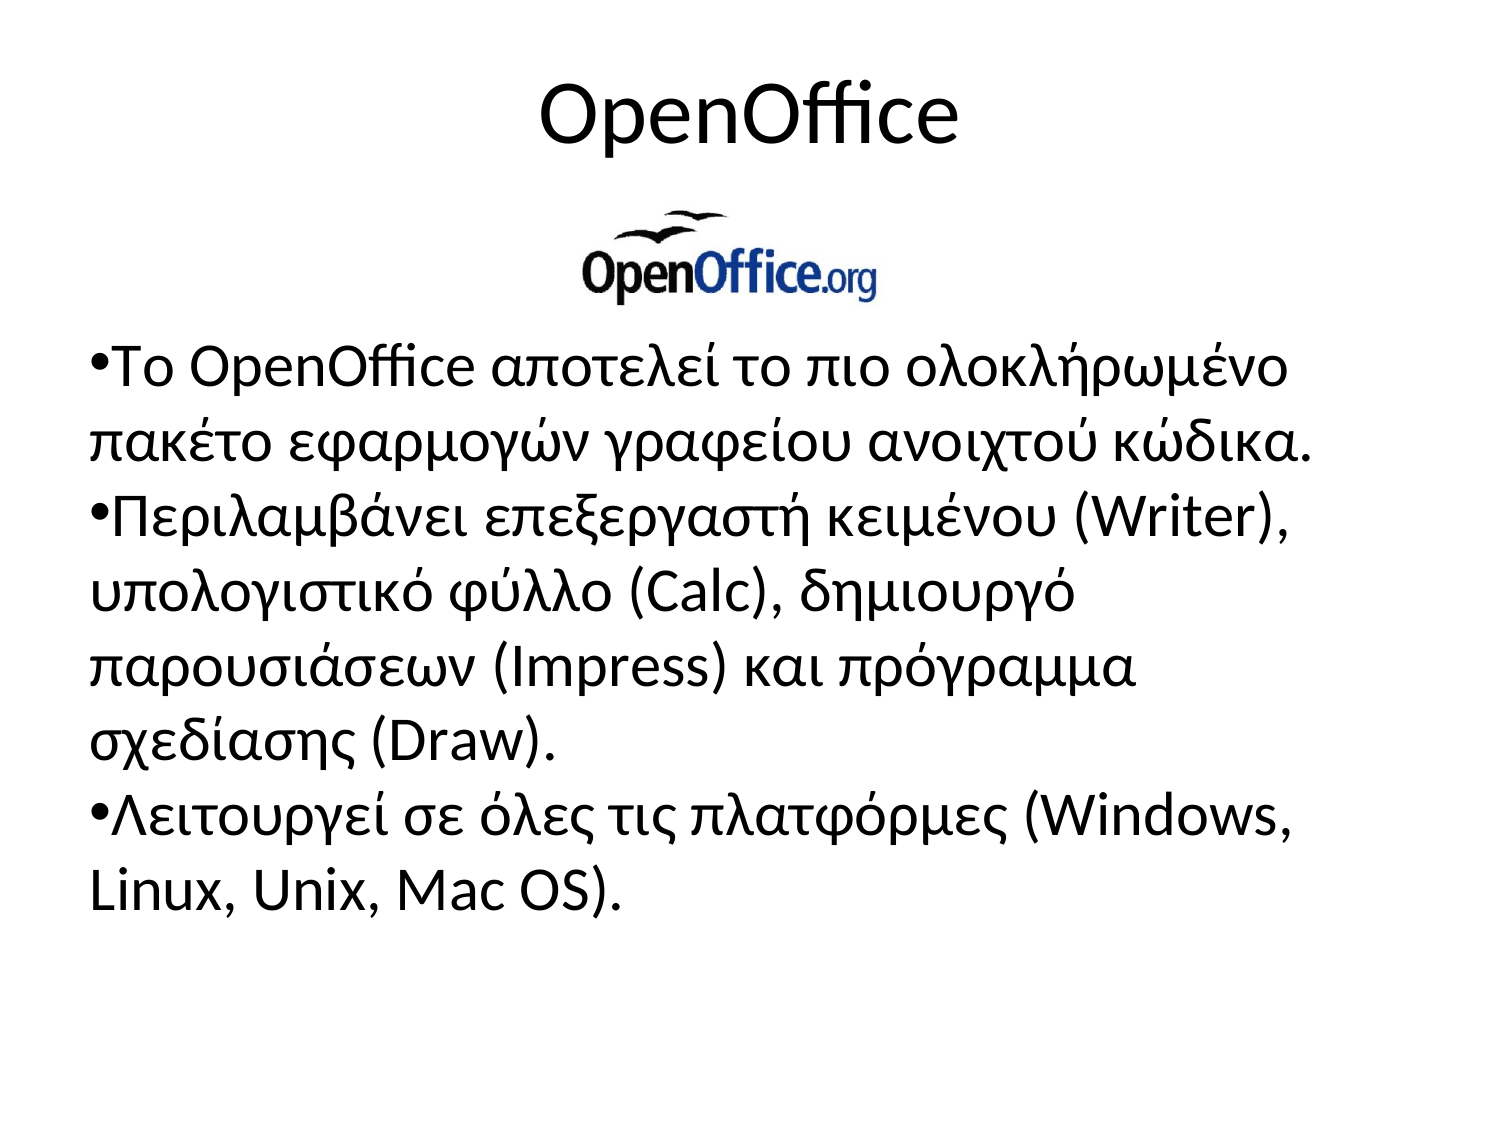

17/5/2013
Θεματα ΚτΠ/Γ
OpenOffice
Το OpenOffice αποτελεί το πιο ολοκλήρωμένο πακέτο εφαρμογών γραφείου ανοιχτού κώδικα.
Περιλαμβάνει επεξεργαστή κειμένου (Writer), υπολογιστικό φύλλο (Calc), δημιουργό παρουσιάσεων (Ιmpress) και πρόγραμμα σχεδίασης (Draw).
Λειτουργεί σε όλες τις πλατφόρμες (Windows, Linux, Unix, Mac OS).